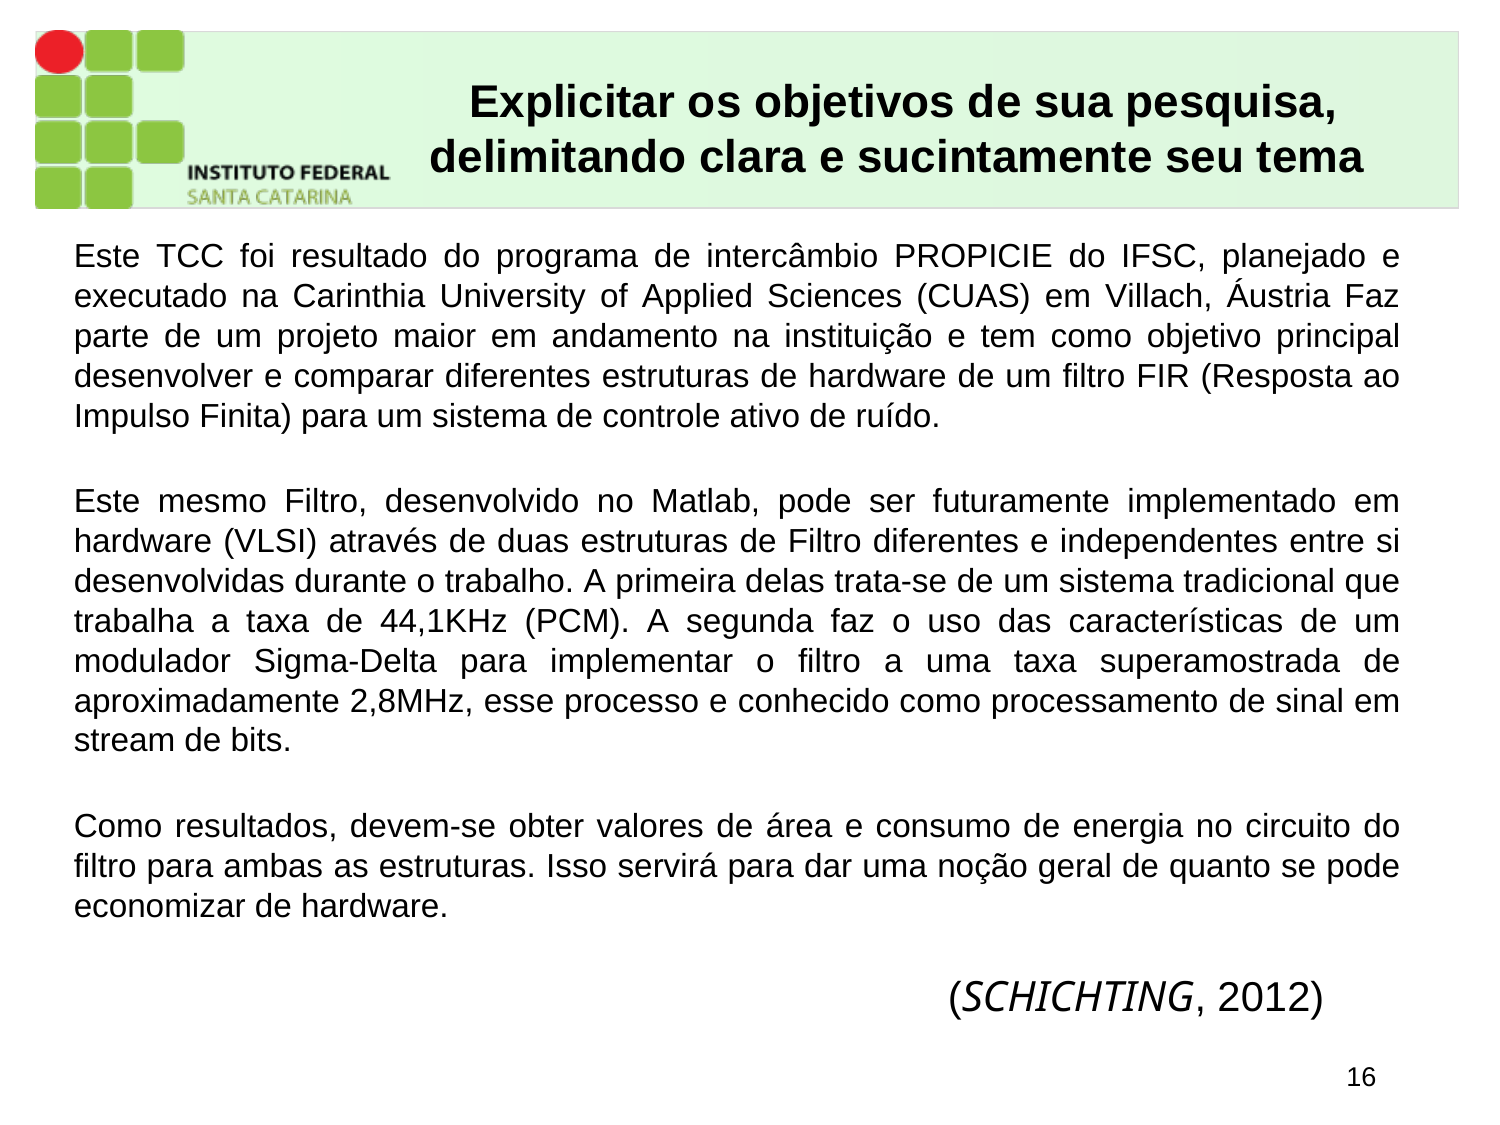

# Explicitar os objetivos de sua pesquisa, delimitando clara e sucintamente seu tema
Este TCC foi resultado do programa de intercâmbio PROPICIE do IFSC, planejado e executado na Carinthia University of Applied Sciences (CUAS) em Villach, Áustria Faz parte de um projeto maior em andamento na instituição e tem como objetivo principal desenvolver e comparar diferentes estruturas de hardware de um filtro FIR (Resposta ao Impulso Finita) para um sistema de controle ativo de ruído.
Este mesmo Filtro, desenvolvido no Matlab, pode ser futuramente implementado em hardware (VLSI) através de duas estruturas de Filtro diferentes e independentes entre si desenvolvidas durante o trabalho. A primeira delas trata-se de um sistema tradicional que trabalha a taxa de 44,1KHz (PCM). A segunda faz o uso das características de um modulador Sigma-Delta para implementar o filtro a uma taxa superamostrada de aproximadamente 2,8MHz, esse processo e conhecido como processamento de sinal em stream de bits.
Como resultados, devem-se obter valores de área e consumo de energia no circuito do filtro para ambas as estruturas. Isso servirá para dar uma noção geral de quanto se pode economizar de hardware.
 (SCHICHTING, 2012)
16